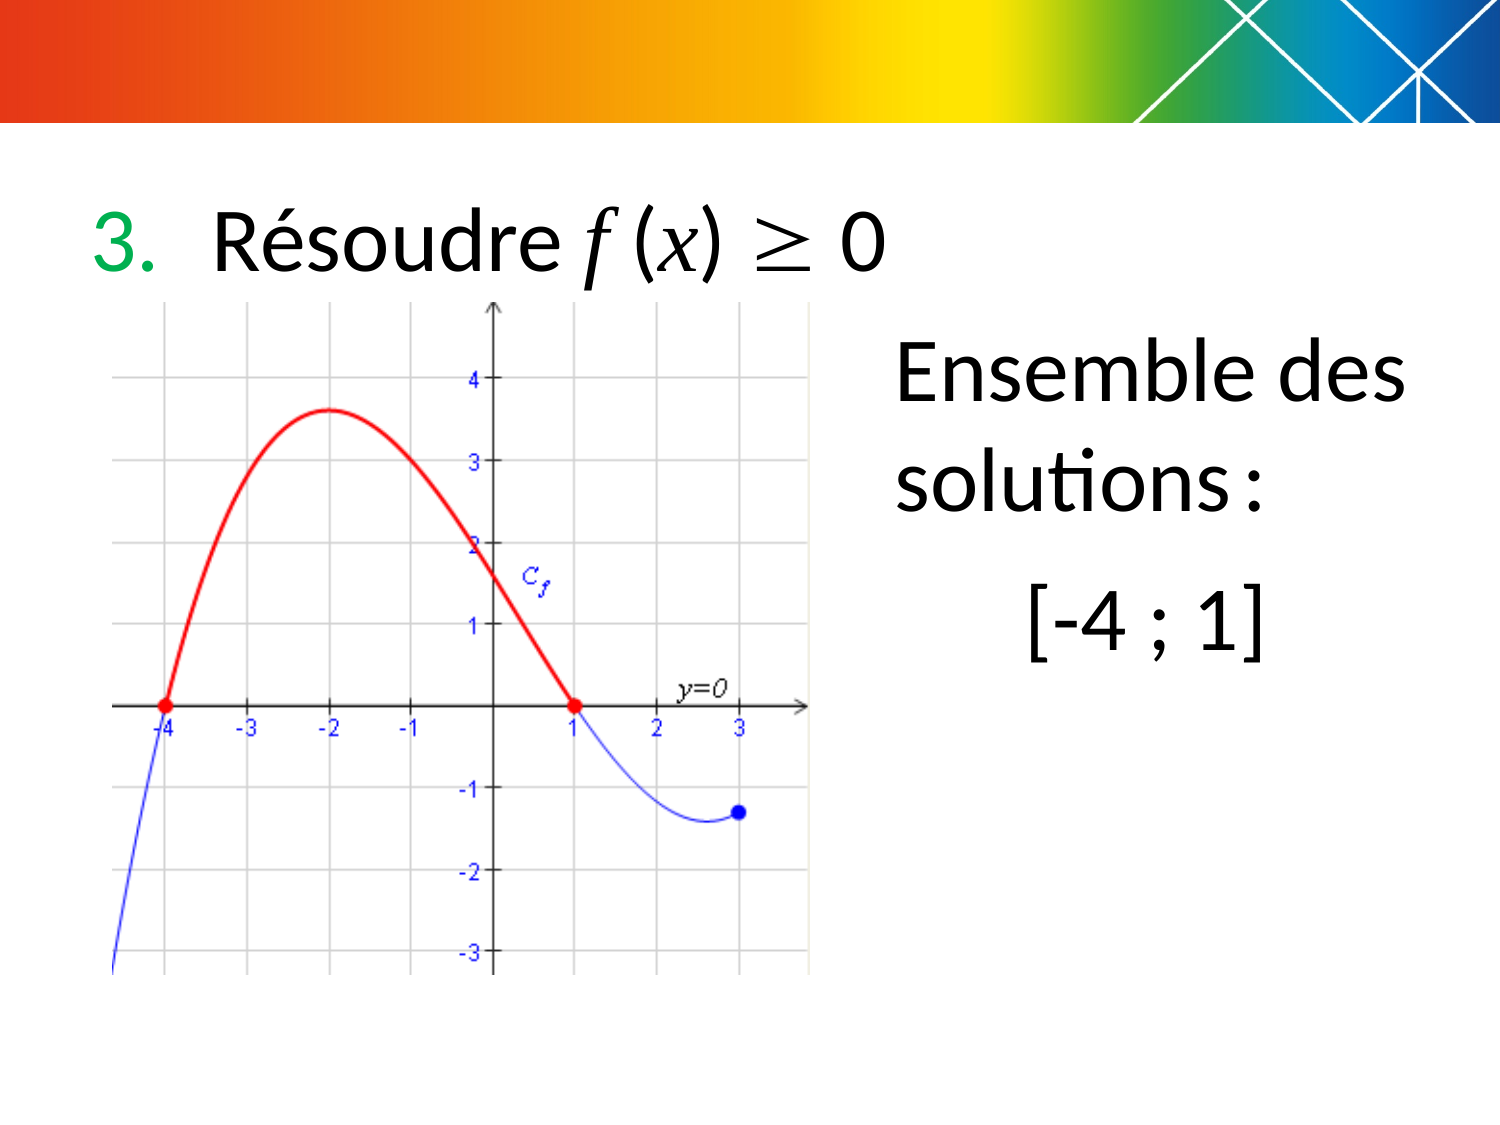

# Résoudre f (x)  0
Ensemble des
solutions :
[-4 ; 1]